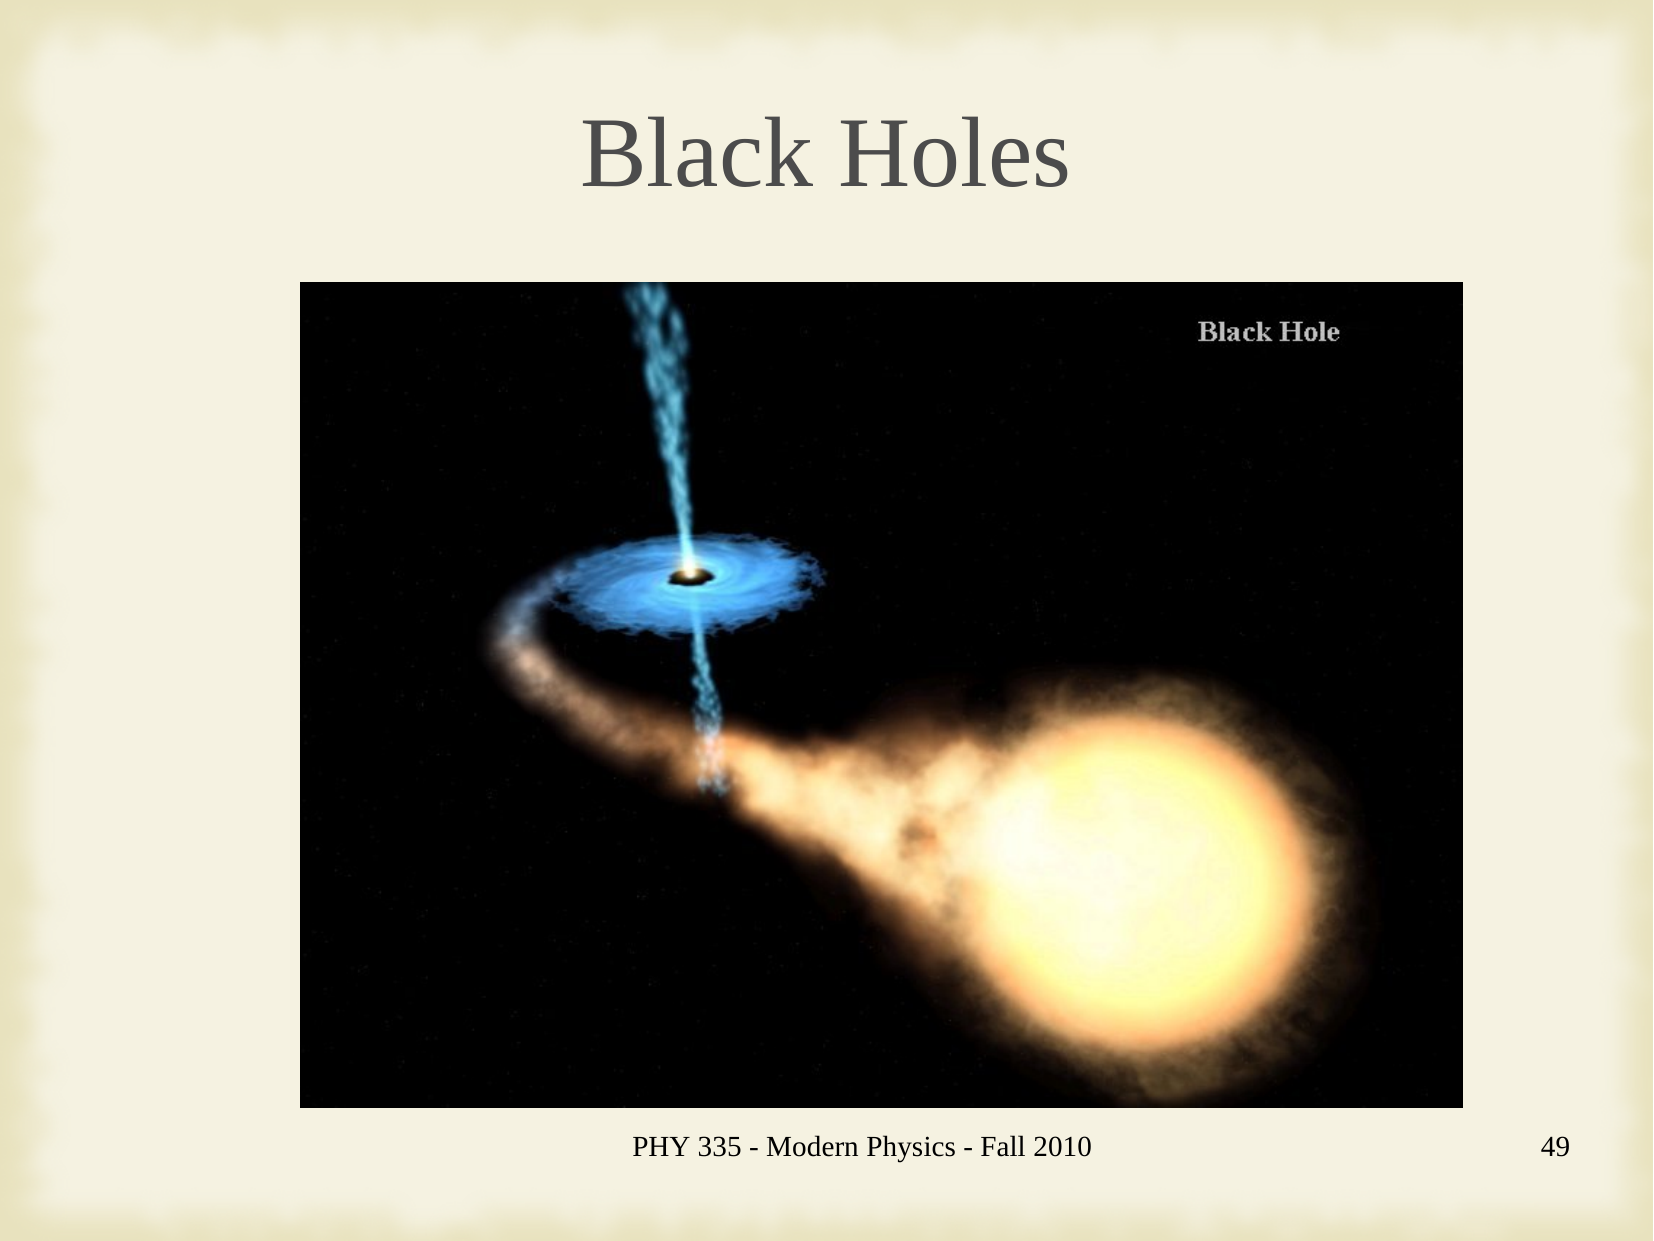

# Black Holes
PHY 335 - Modern Physics - Fall 2010
49